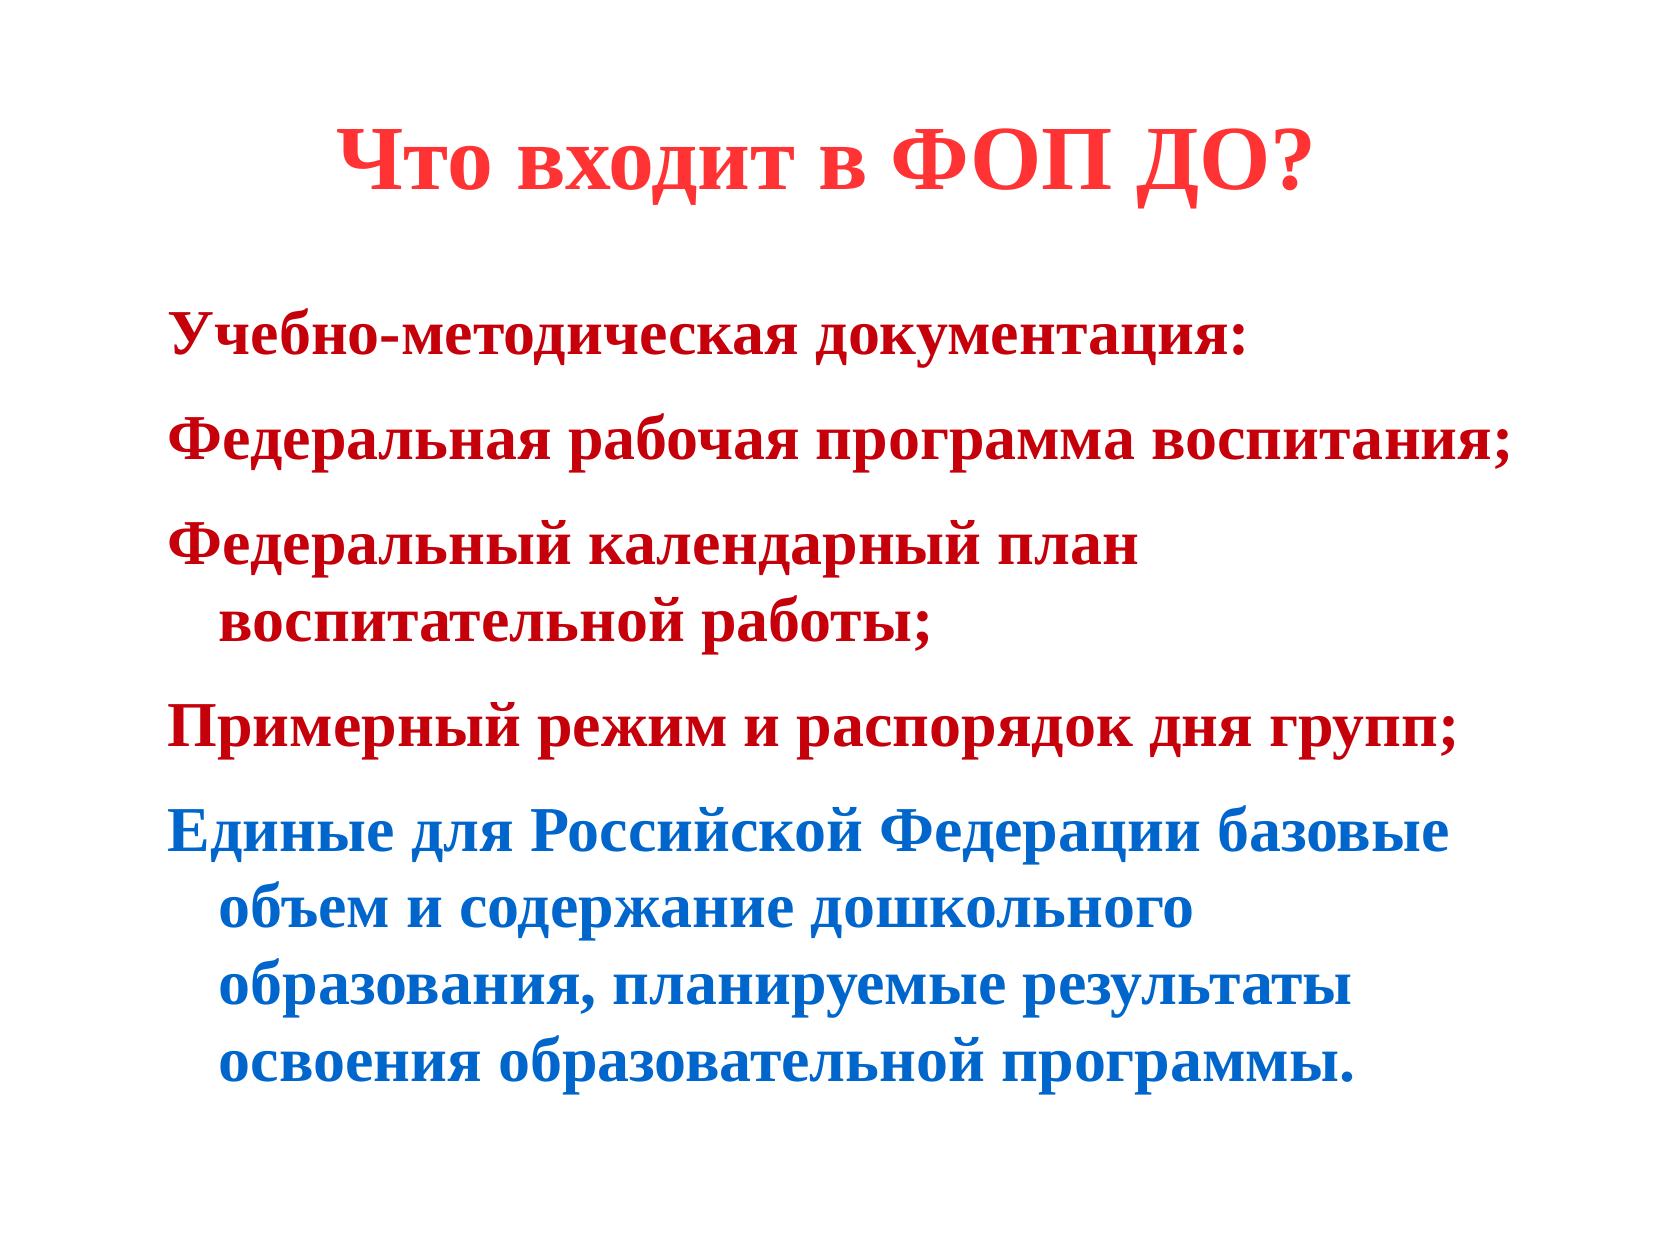

# Что входит в ФОП ДО?
Учебно-методическая документация:
Федеральная рабочая программа воспитания;
Федеральный календарный план воспитательной работы;
Примерный режим и распорядок дня групп;
Единые для Российской Федерации базовые объем и содержание дошкольного образования, планируемые результаты освоения образовательной программы.